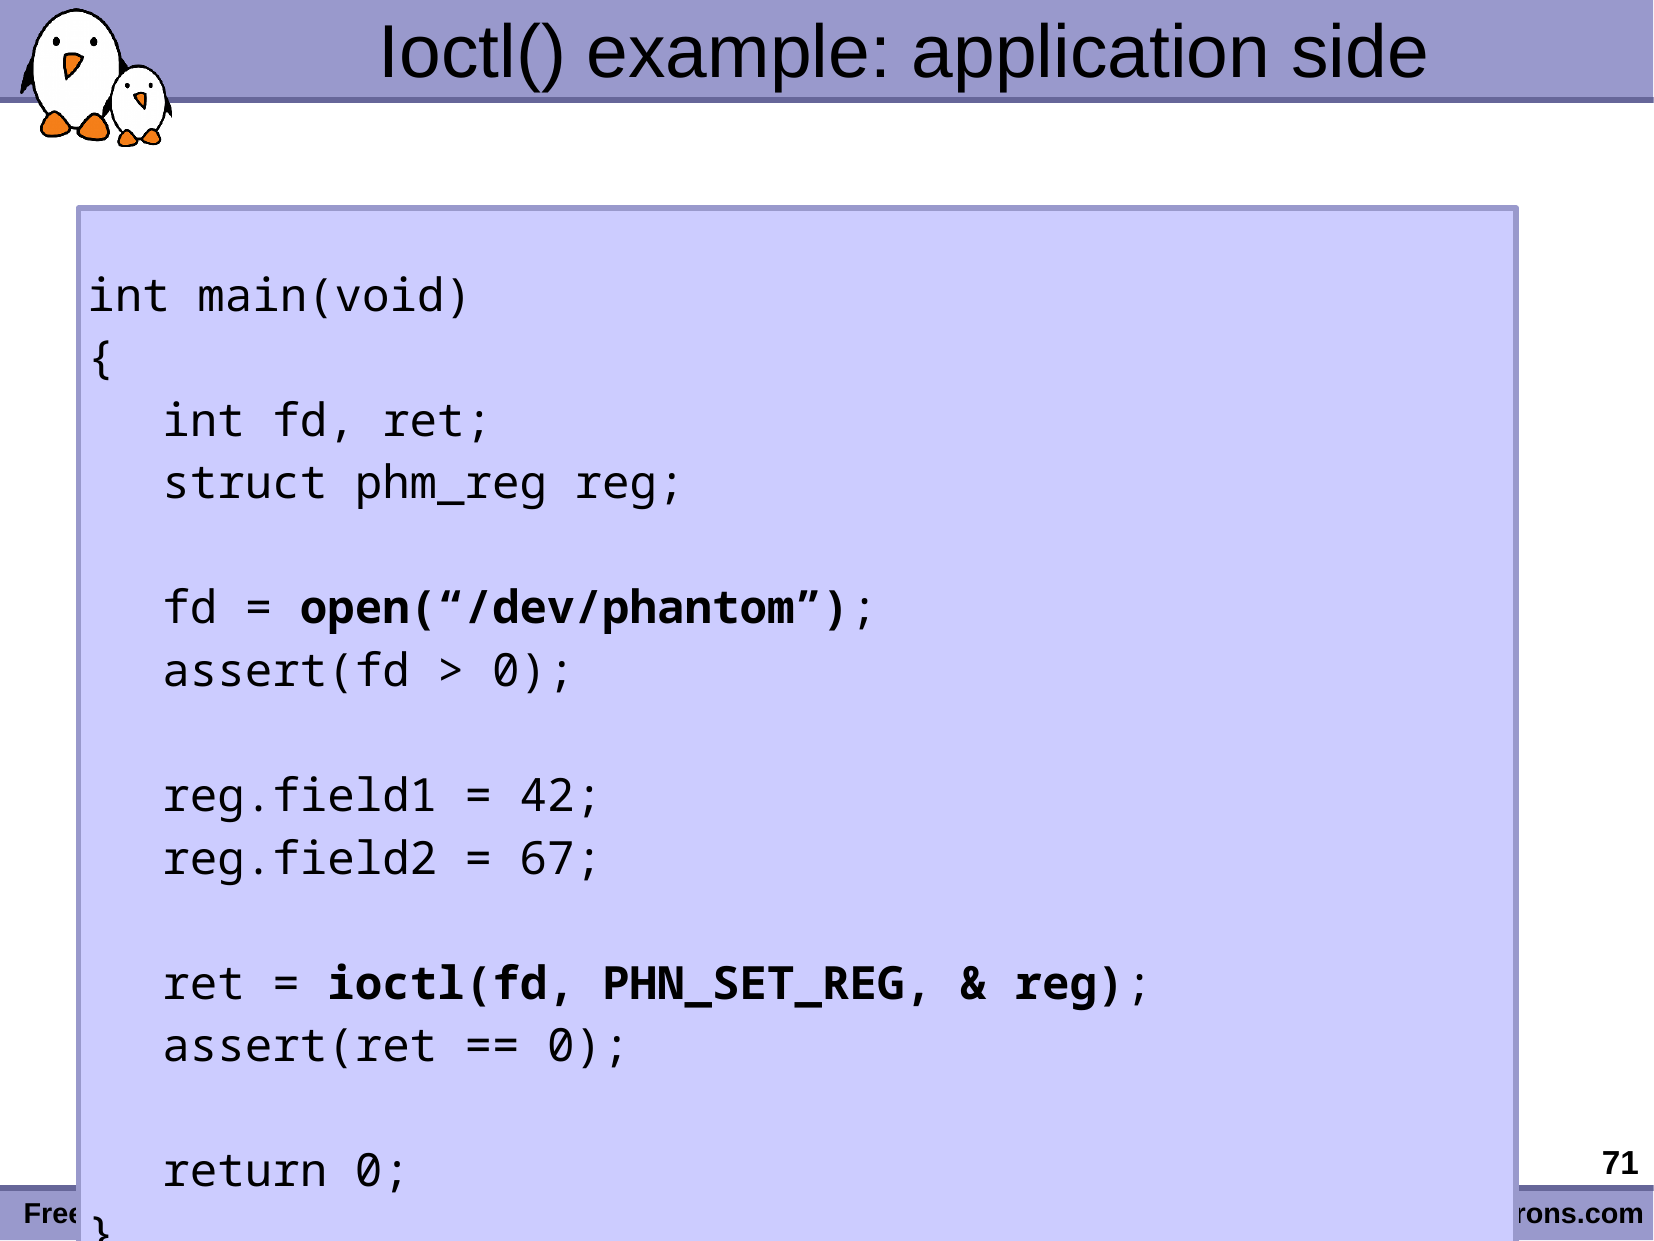

# Ioctl() example: application side
int main(void)
{
	int fd, ret;
	struct phm_reg reg;
	fd = open(“/dev/phantom”);
	assert(fd > 0);
	reg.field1 = 42;
	reg.field2 = 67;
	ret = ioctl(fd, PHN_SET_REG, & reg);
	assert(ret == 0);
	return 0;
}